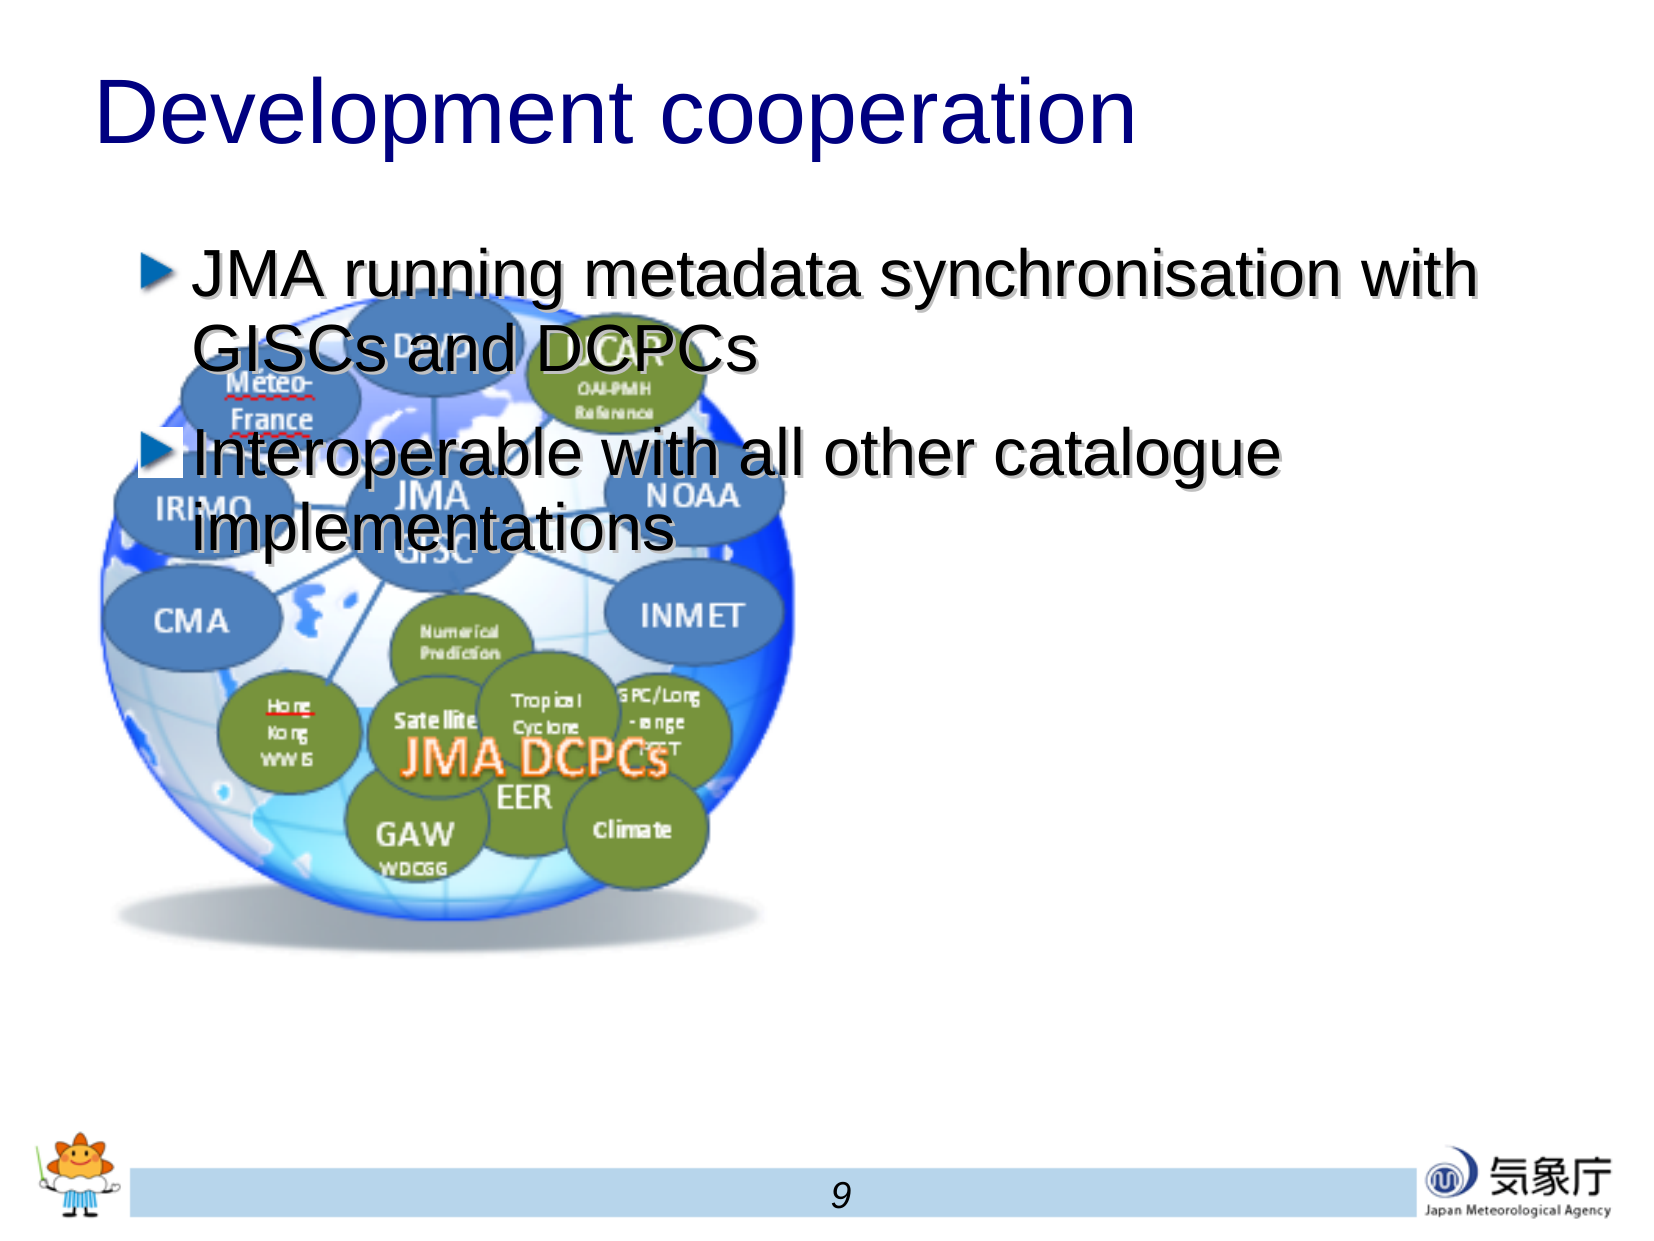

# Development cooperation
JMA running metadata synchronisation with GISCs and DCPCs
Interoperable with all other catalogue implementations
DWD
UCAR
OAI-PMH Reference
Météo-France
NOAA
JMA GISC
IRIMO
INMET
CMA
Numerical
Prediction
Tropical
Cyclone
Hong Kong WWIS
GPC/Long-range FCST
Satellite
EER
GAW
WDCGG
Climate
DWD
UCAR
OAI-PMH Reference
Météo-France
NOAA
JMA GISC
IRIMO
INMET
CMA
Numerical
Prediction
Tropical
Cyclone
Hong Kong WWIS
GPC/Long-range FCST
Satellite
EER
GAW
WDCGG
Climate
DWD
UCAR
OAI-PMH Reference
Météo-France
NOAA
JMA GISC
IRIMO
INMET
CMA
Numerical
Prediction
Tropical
Cyclone
Hong Kong WWIS
GPC/Long-range FCST
Satellite
EER
GAW
WDCGG
Climate
DWD
UCAR
OAI-PMH Reference
Météo-France
NOAA
JMA GISC
IRIMO
INMET
CMA
Numerical
Prediction
Tropical
Cyclone
Hong Kong WWIS
GPC/Long-range FCST
Satellite
EER
GAW
WDCGG
Climate
DWD
UCAR
OAI-PMH Reference
Météo-France
NOAA
JMA GISC
IRIMO
INMET
CMA
Numerical
Prediction
Tropical
Cyclone
Hong Kong WWIS
GPC/Long-range FCST
Satellite
EER
GAW
WDCGG
Climate
DWD
UCAR
OAI-PMH Reference
Météo-France
NOAA
JMA GISC
IRIMO
INMET
CMA
Numerical
Prediction
Tropical
Cyclone
Hong Kong WWIS
GPC/Long-range FCST
Satellite
EER
GAW
WDCGG
Climate
DWD
UCAR
OAI-PMH Reference
Météo-France
NOAA
JMA GISC
IRIMO
INMET
CMA
Numerical
Prediction
Tropical
Cyclone
Hong Kong WWIS
GPC/Long-range FCST
Satellite
EER
GAW
WDCGG
Climate